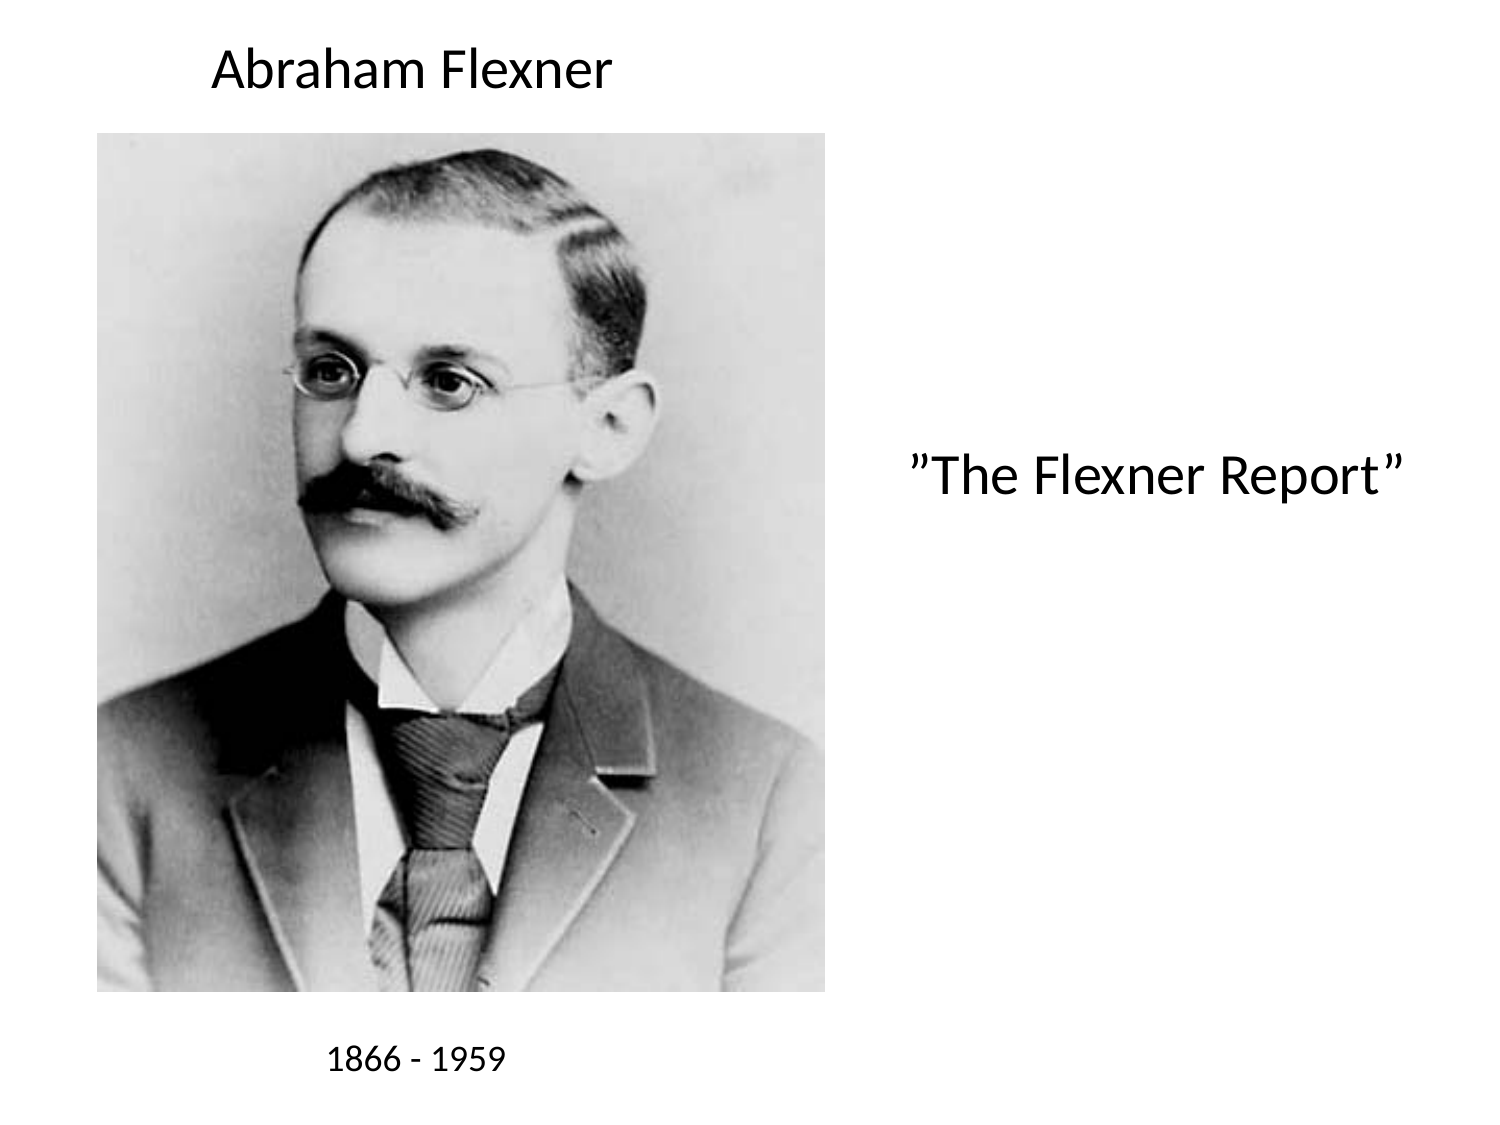

Abraham Flexner
”The Flexner Report”
1866 - 1959